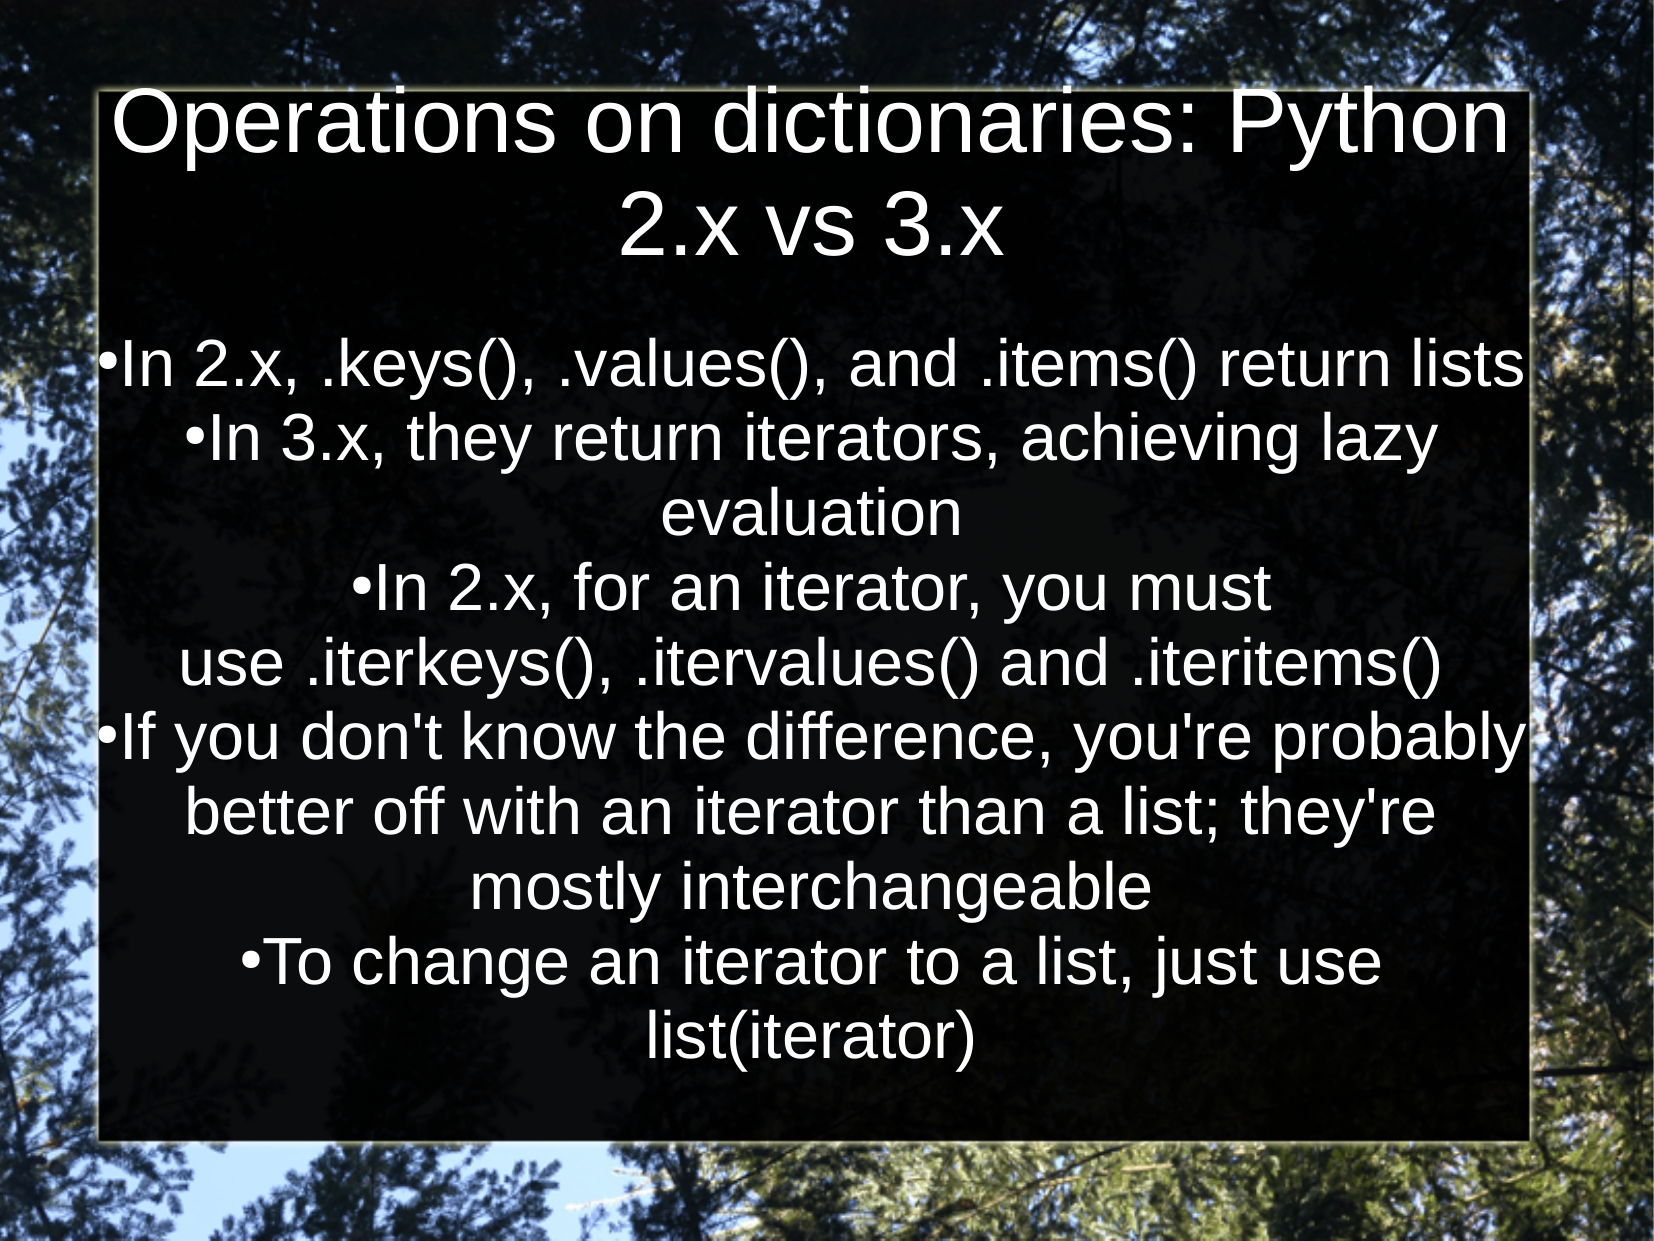

# Operations on dictionaries: Python 2.x vs 3.x
In 2.x, .keys(), .values(), and .items() return lists
In 3.x, they return iterators, achieving lazy evaluation
In 2.x, for an iterator, you must use .iterkeys(), .itervalues() and .iteritems()
If you don't know the difference, you're probably better off with an iterator than a list; they're mostly interchangeable
To change an iterator to a list, just use list(iterator)